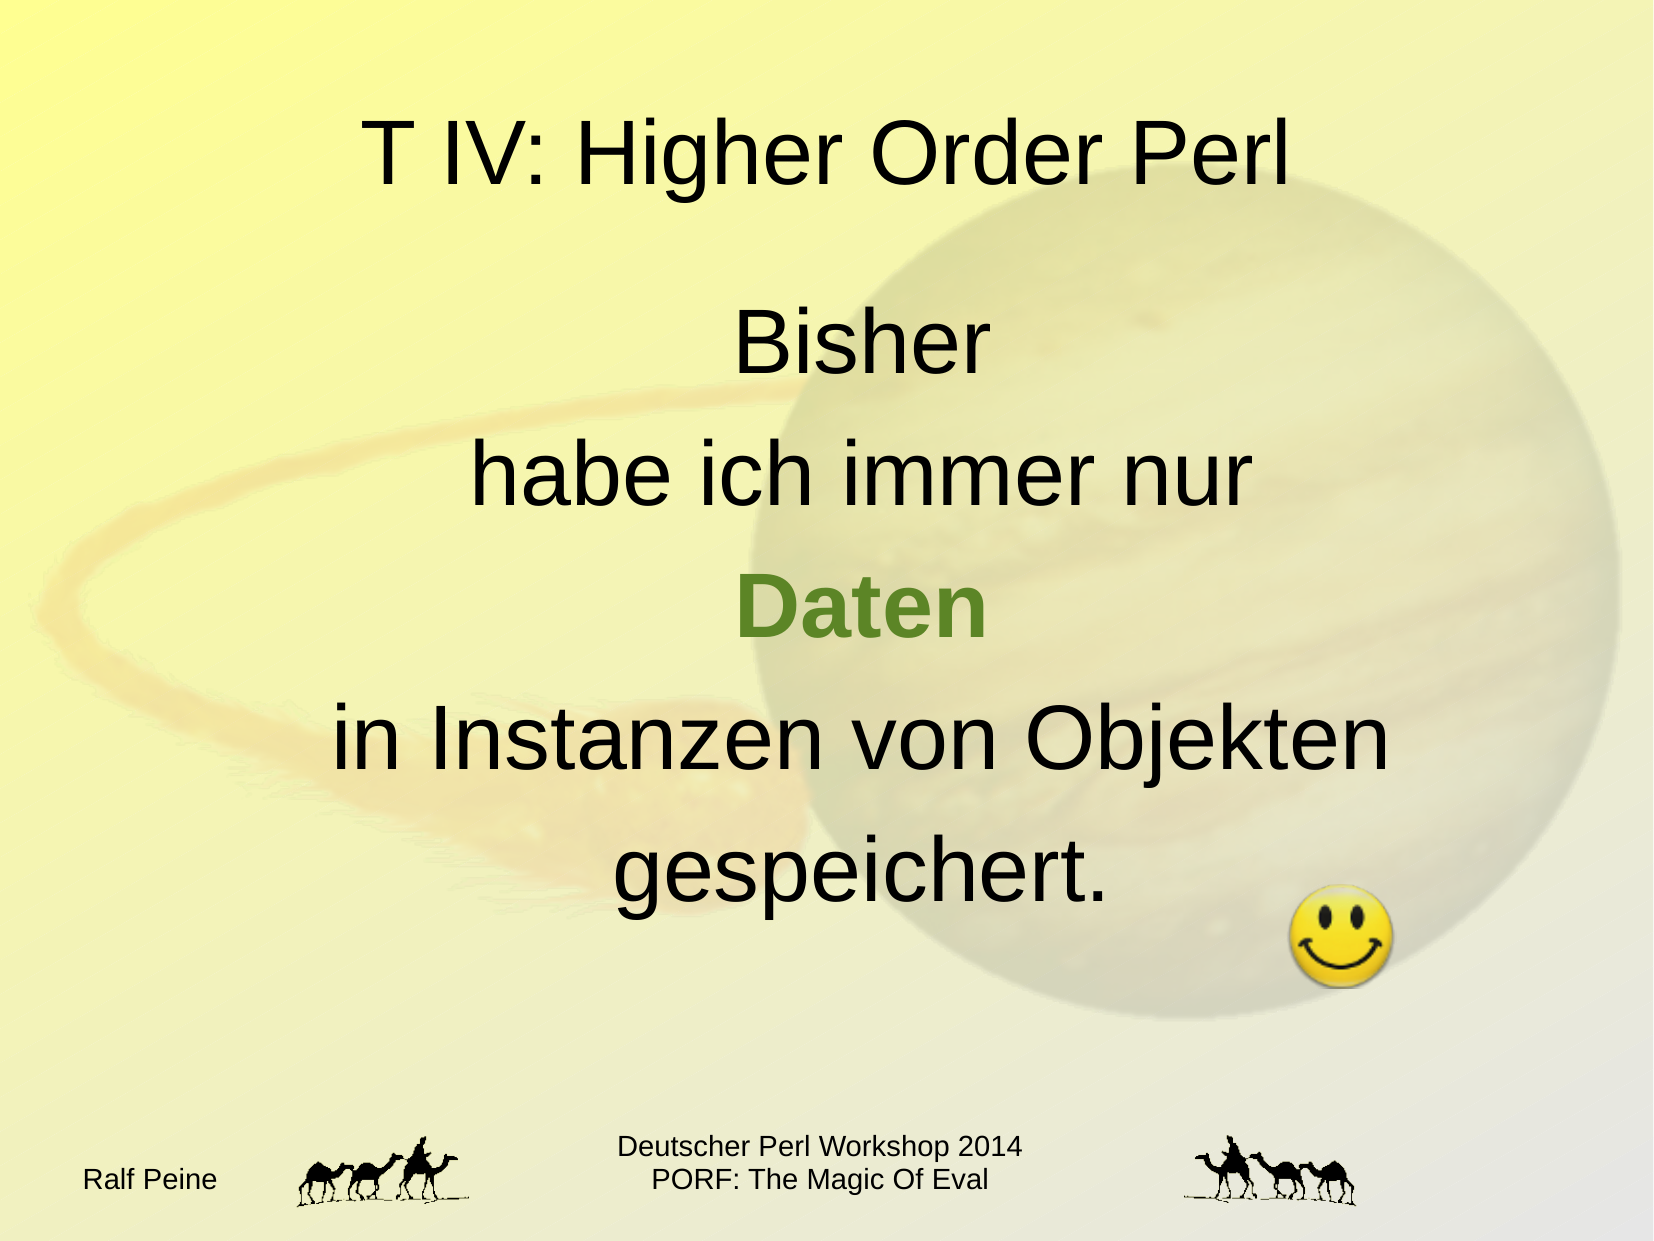

# T IV: Higher Order Perl
Bisher
habe ich immer nur
Daten
in Instanzen von Objekten
gespeichert.